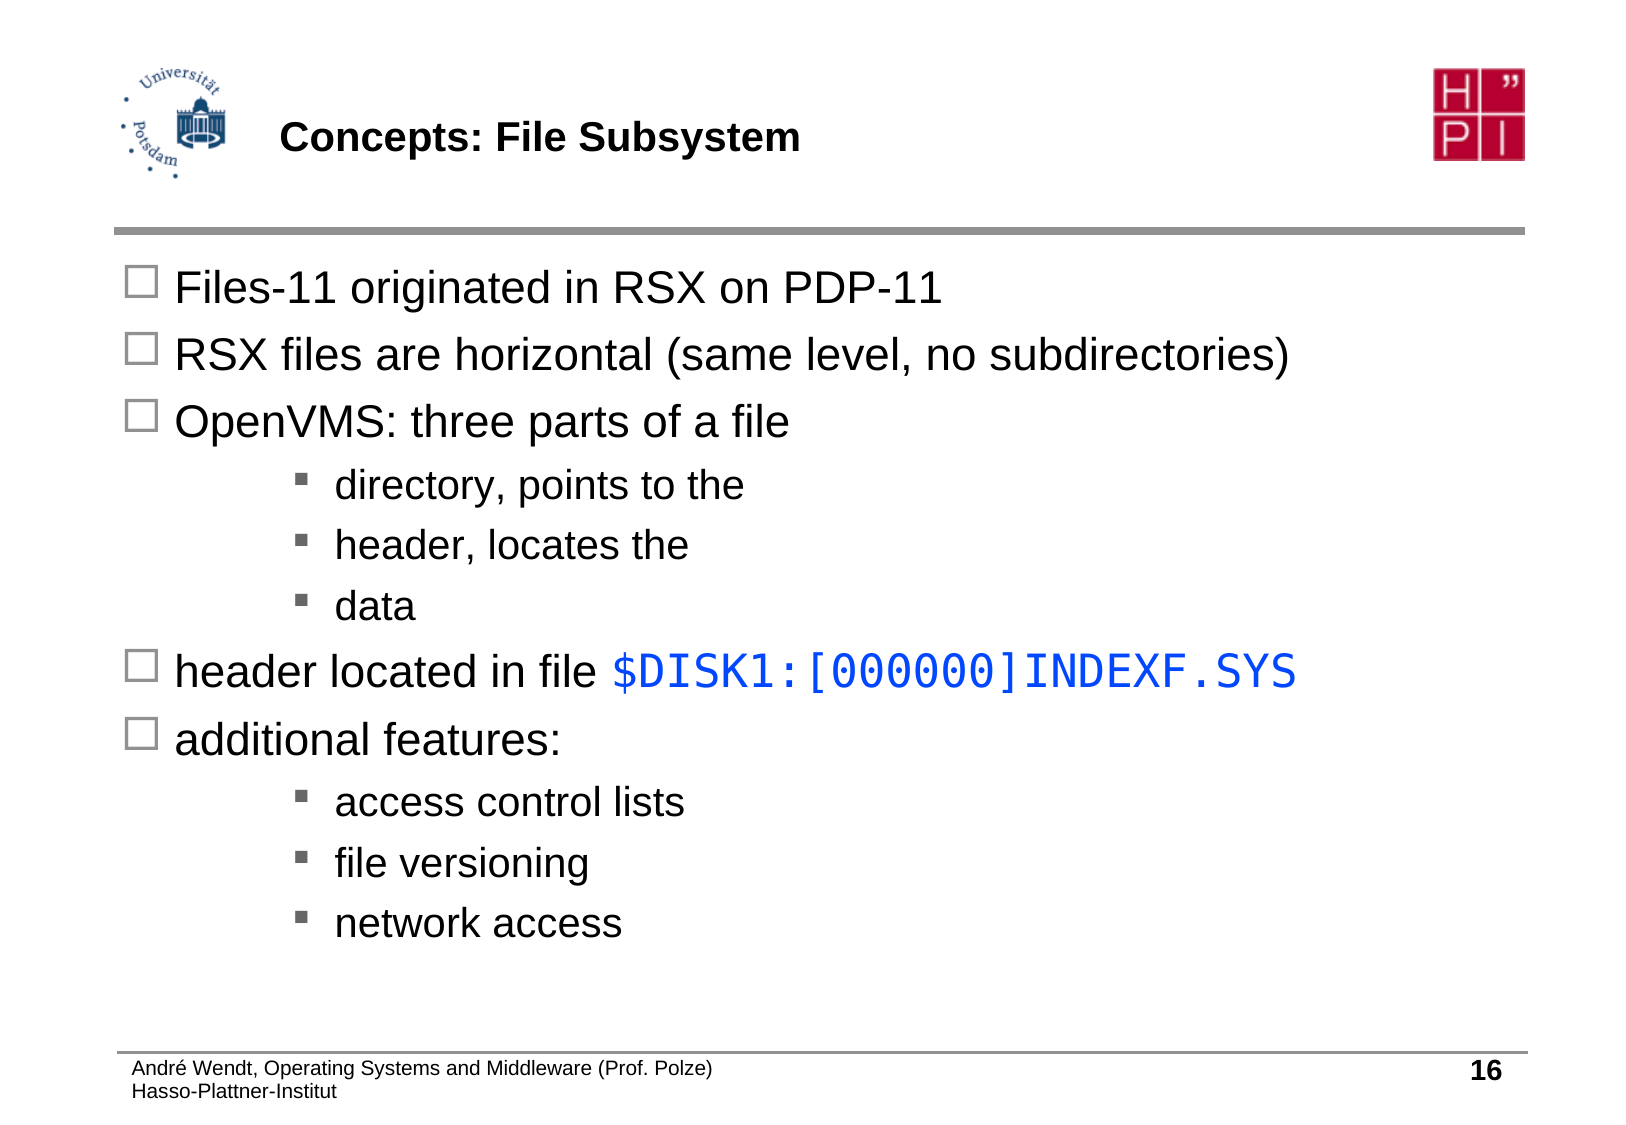

# Concepts: File Subsystem
Files-11 originated in RSX on PDP-11
RSX files are horizontal (same level, no subdirectories)
OpenVMS: three parts of a file
directory, points to the
header, locates the
data
header located in file $DISK1:[000000]INDEXF.SYS
additional features:
access control lists
file versioning
network access